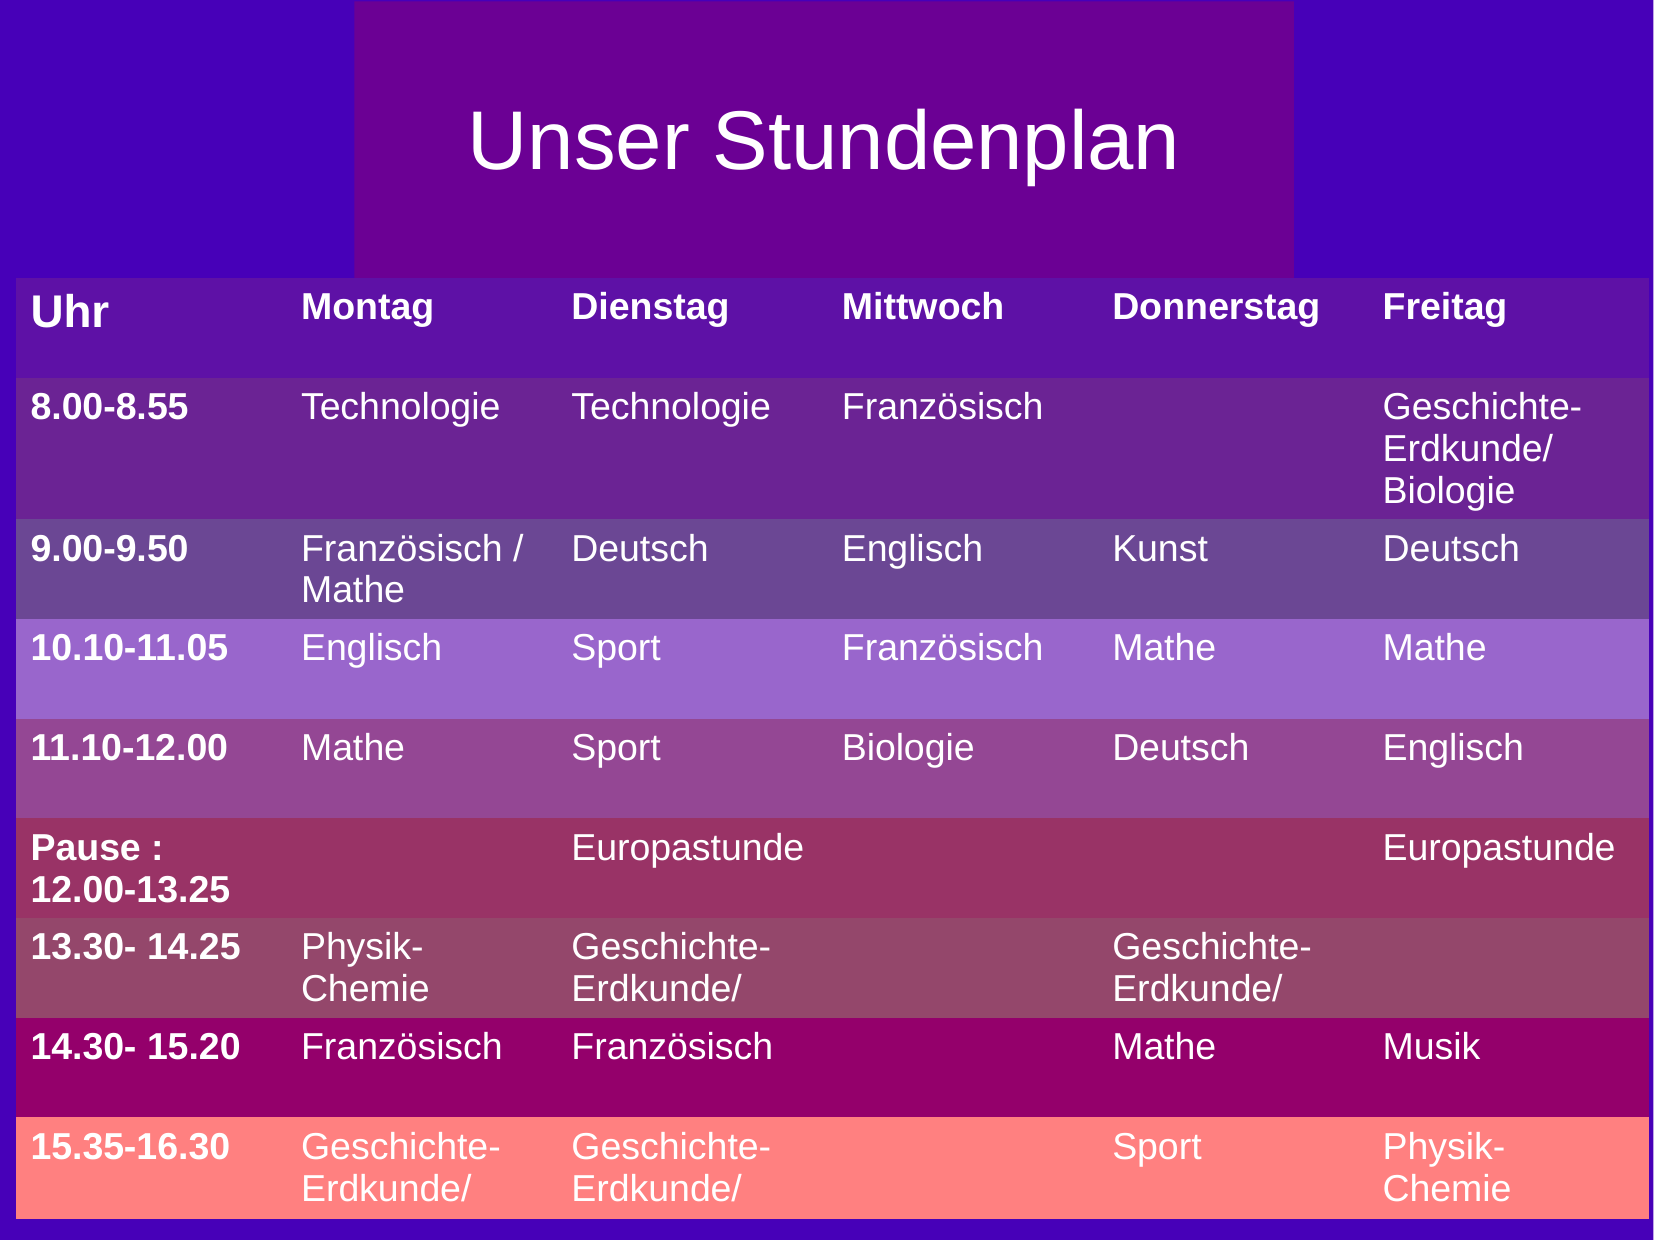

# Unser Stundenplan
| Uhr | Montag | Dienstag | Mittwoch | Donnerstag | Freitag |
| --- | --- | --- | --- | --- | --- |
| 8.00-8.55 | Technologie | Technologie | Französisch | | Geschichte-Erdkunde/ Biologie |
| 9.00-9.50 | Französisch / Mathe | Deutsch | Englisch | Kunst | Deutsch |
| 10.10-11.05 | Englisch | Sport | Französisch | Mathe | Mathe |
| 11.10-12.00 | Mathe | Sport | Biologie | Deutsch | Englisch |
| Pause : 12.00-13.25 | | Europastunde | | | Europastunde |
| 13.30- 14.25 | Physik-Chemie | Geschichte-Erdkunde/ | | Geschichte-Erdkunde/ | |
| 14.30- 15.20 | Französisch | Französisch | | Mathe | Musik |
| 15.35-16.30 | Geschichte-Erdkunde/ | Geschichte-Erdkunde/ | | Sport | Physik-Chemie |